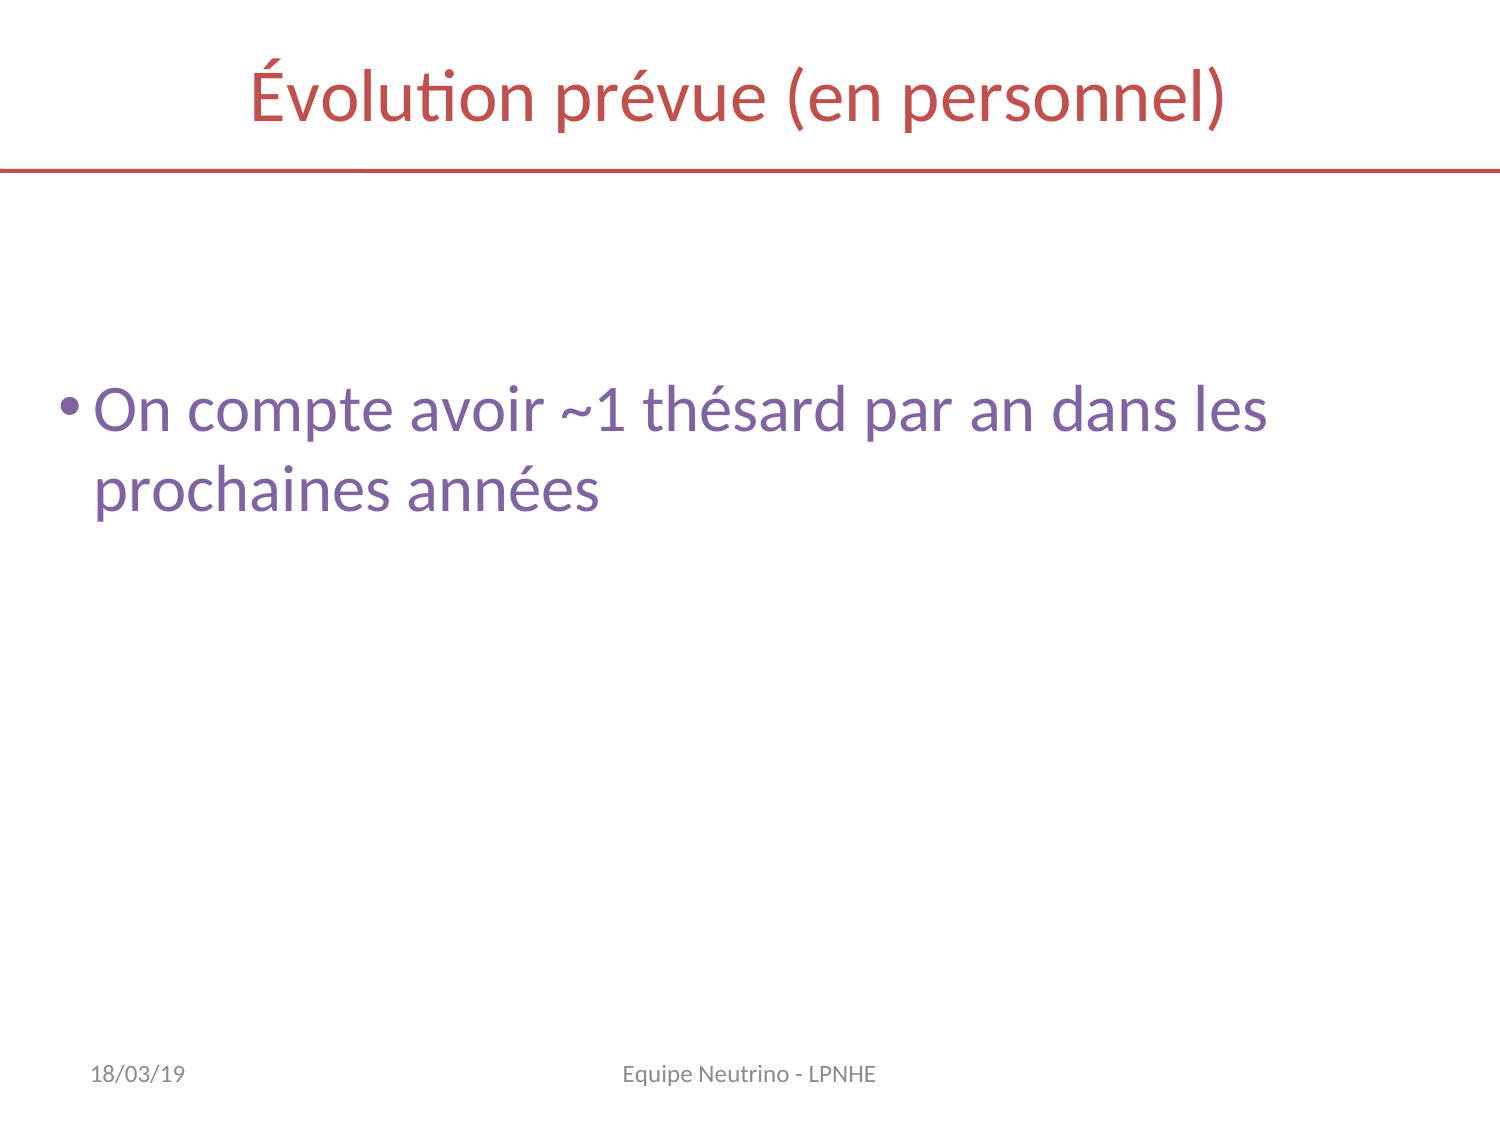

Évolution prévue (en personnel)
On compte avoir ~1 thésard par an dans les prochaines années
18/03/19
Equipe Neutrino - LPNHE